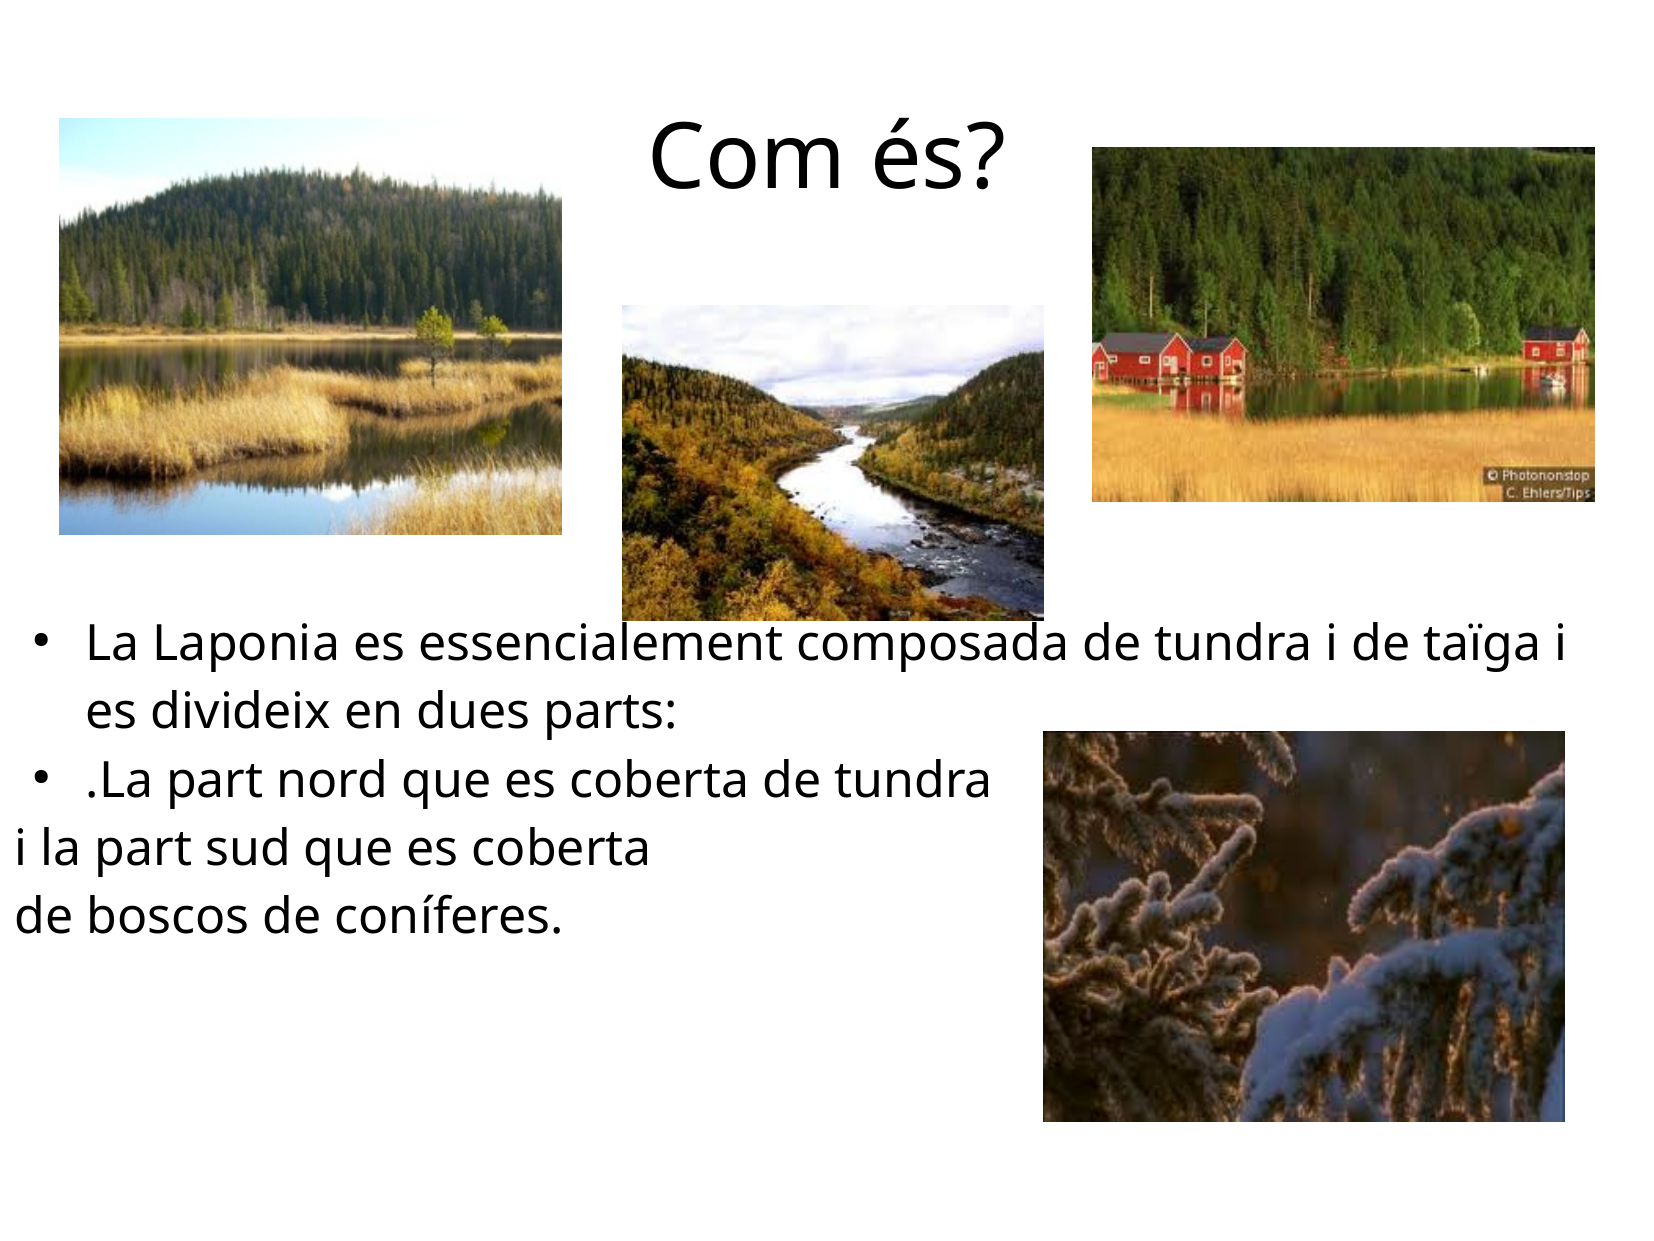

# Com és?
La Laponia es essencialement composada de tundra i de taïga i es divideix en dues parts:
.La part nord que es coberta de tundra
i la part sud que es coberta
de boscos de coníferes.